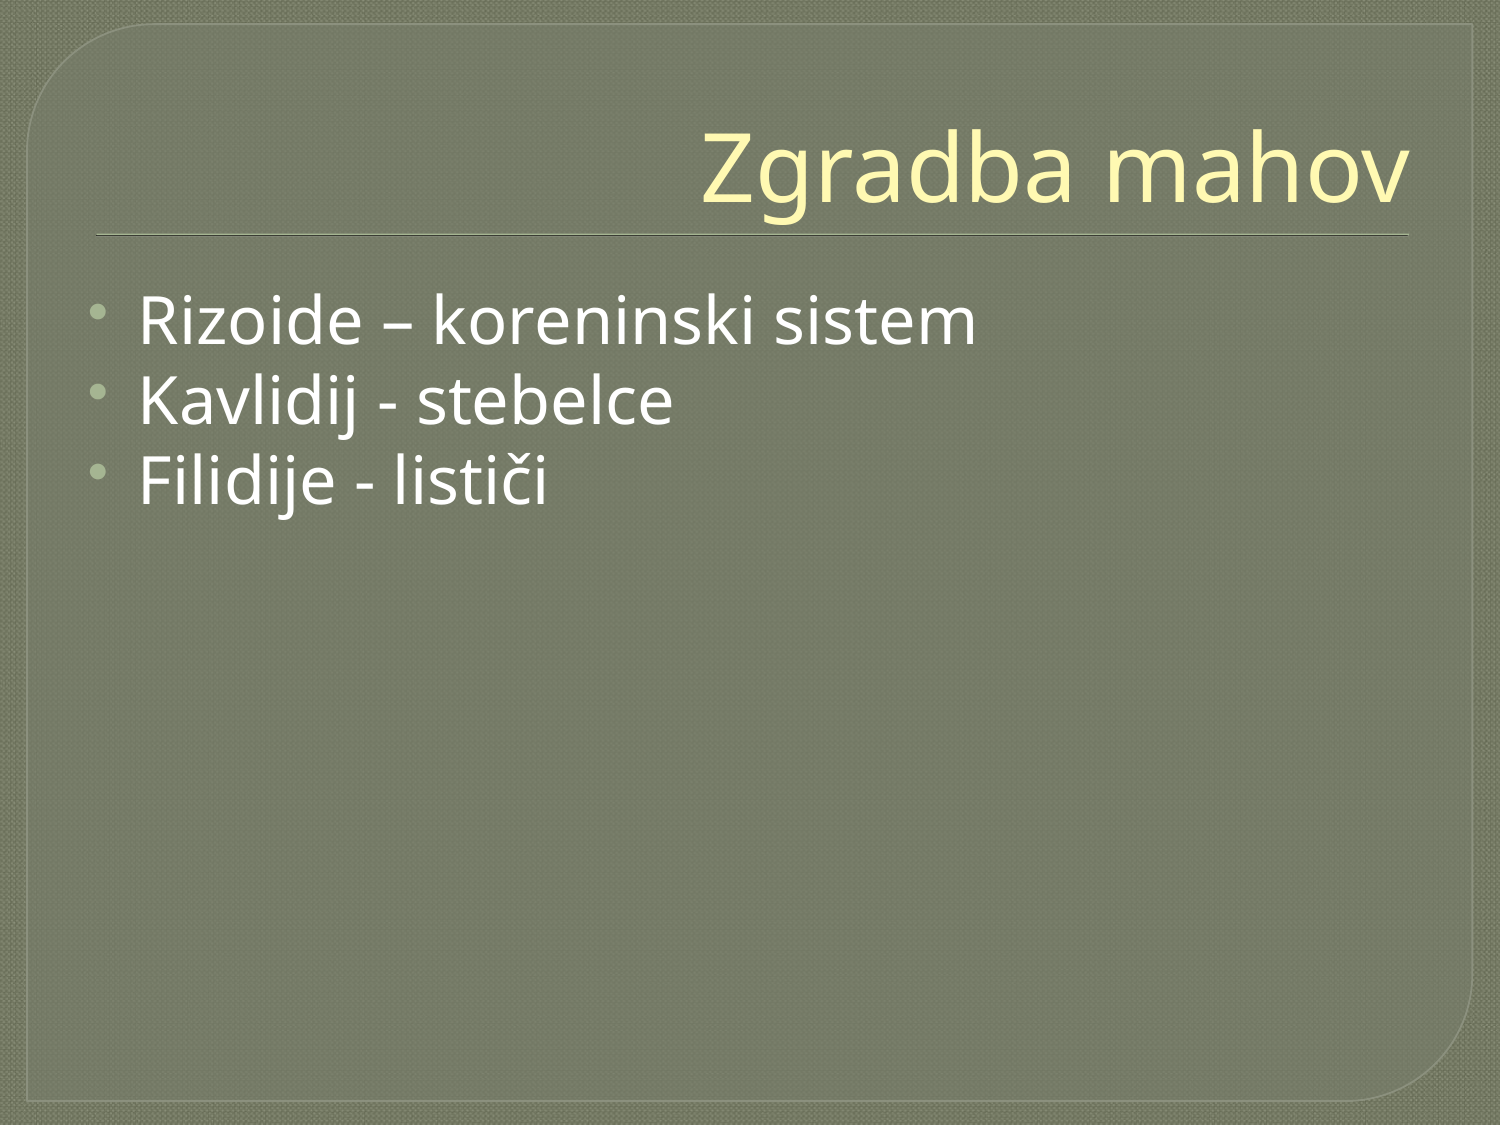

# Zgradba mahov
Rizoide – koreninski sistem
Kavlidij - stebelce
Filidije - lističi